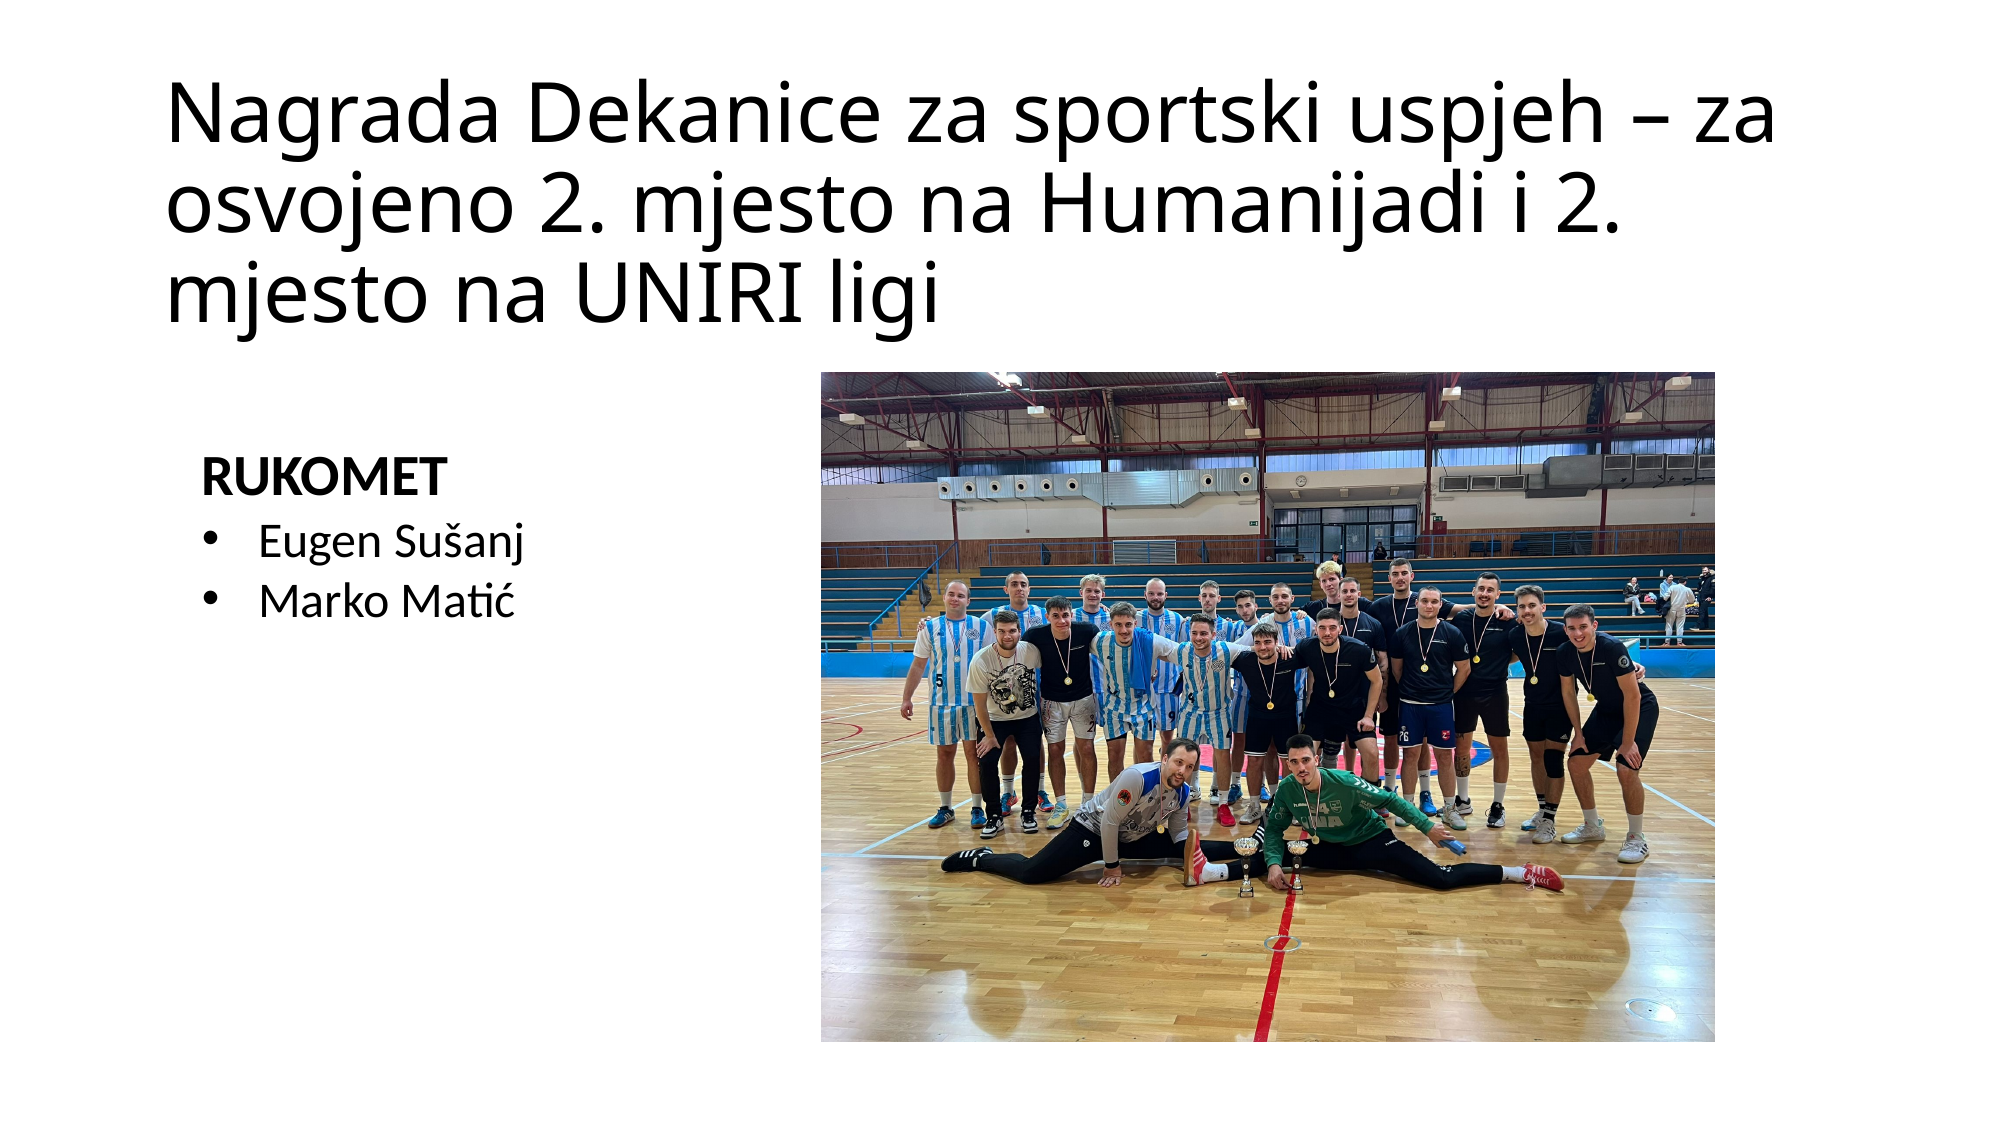

# Nagrada Dekanice za sportski uspjeh – za osvojeno 2. mjesto na Humanijadi i 2. mjesto na UNIRI ligi
RUKOMET
Eugen Sušanj
Marko Matić